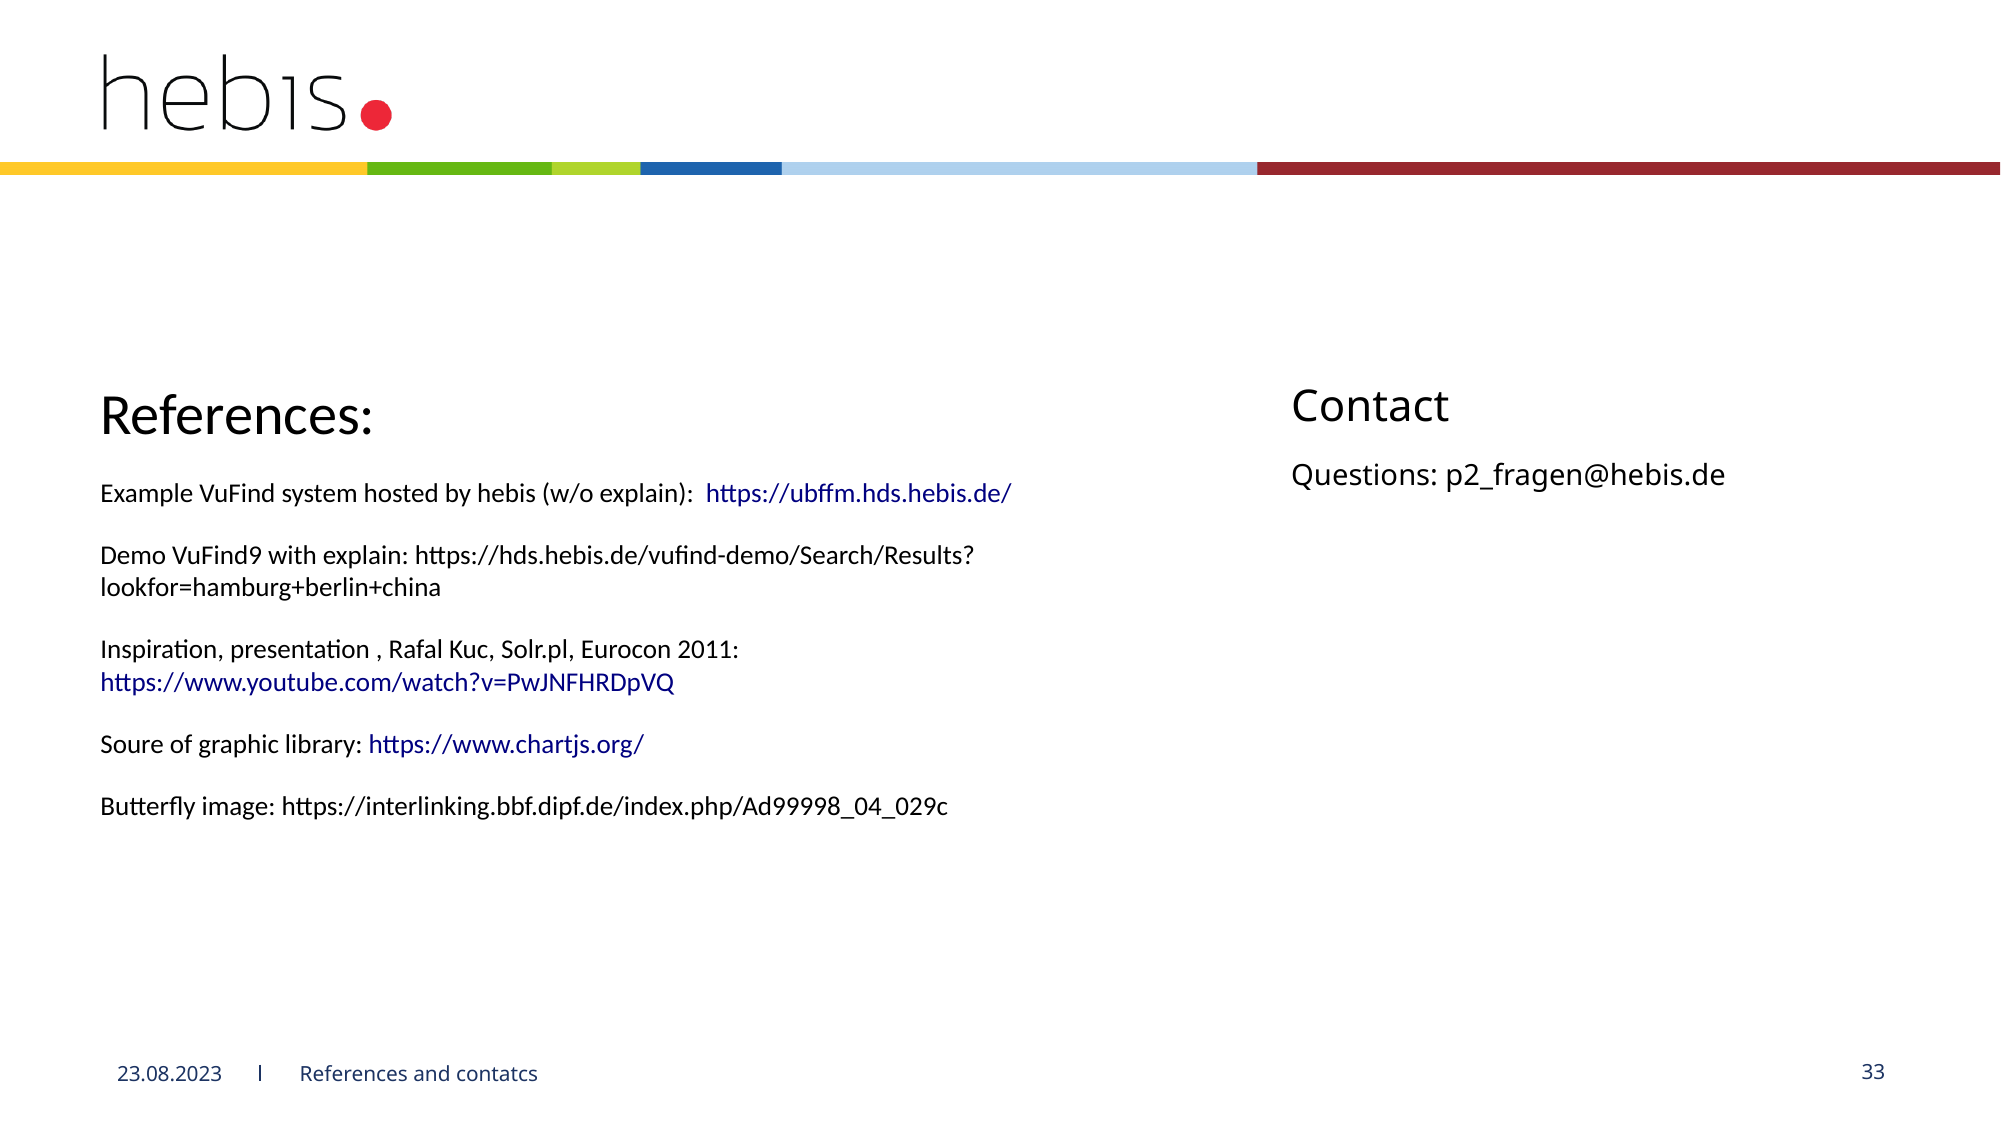

References:
Example VuFind system hosted by hebis (w/o explain): https://ubffm.hds.hebis.de/
Demo VuFind9 with explain: https://hds.hebis.de/vufind-demo/Search/Results?lookfor=hamburg+berlin+china
Inspiration, presentation , Rafal Kuc, Solr.pl, Eurocon 2011: https://www.youtube.com/watch?v=PwJNFHRDpVQ
Soure of graphic library: https://www.chartjs.org/
Butterfly image: https://interlinking.bbf.dipf.de/index.php/Ad99998_04_029c
# Contact
Questions: p2_fragen@hebis.de
23.08.2023
References and contatcs